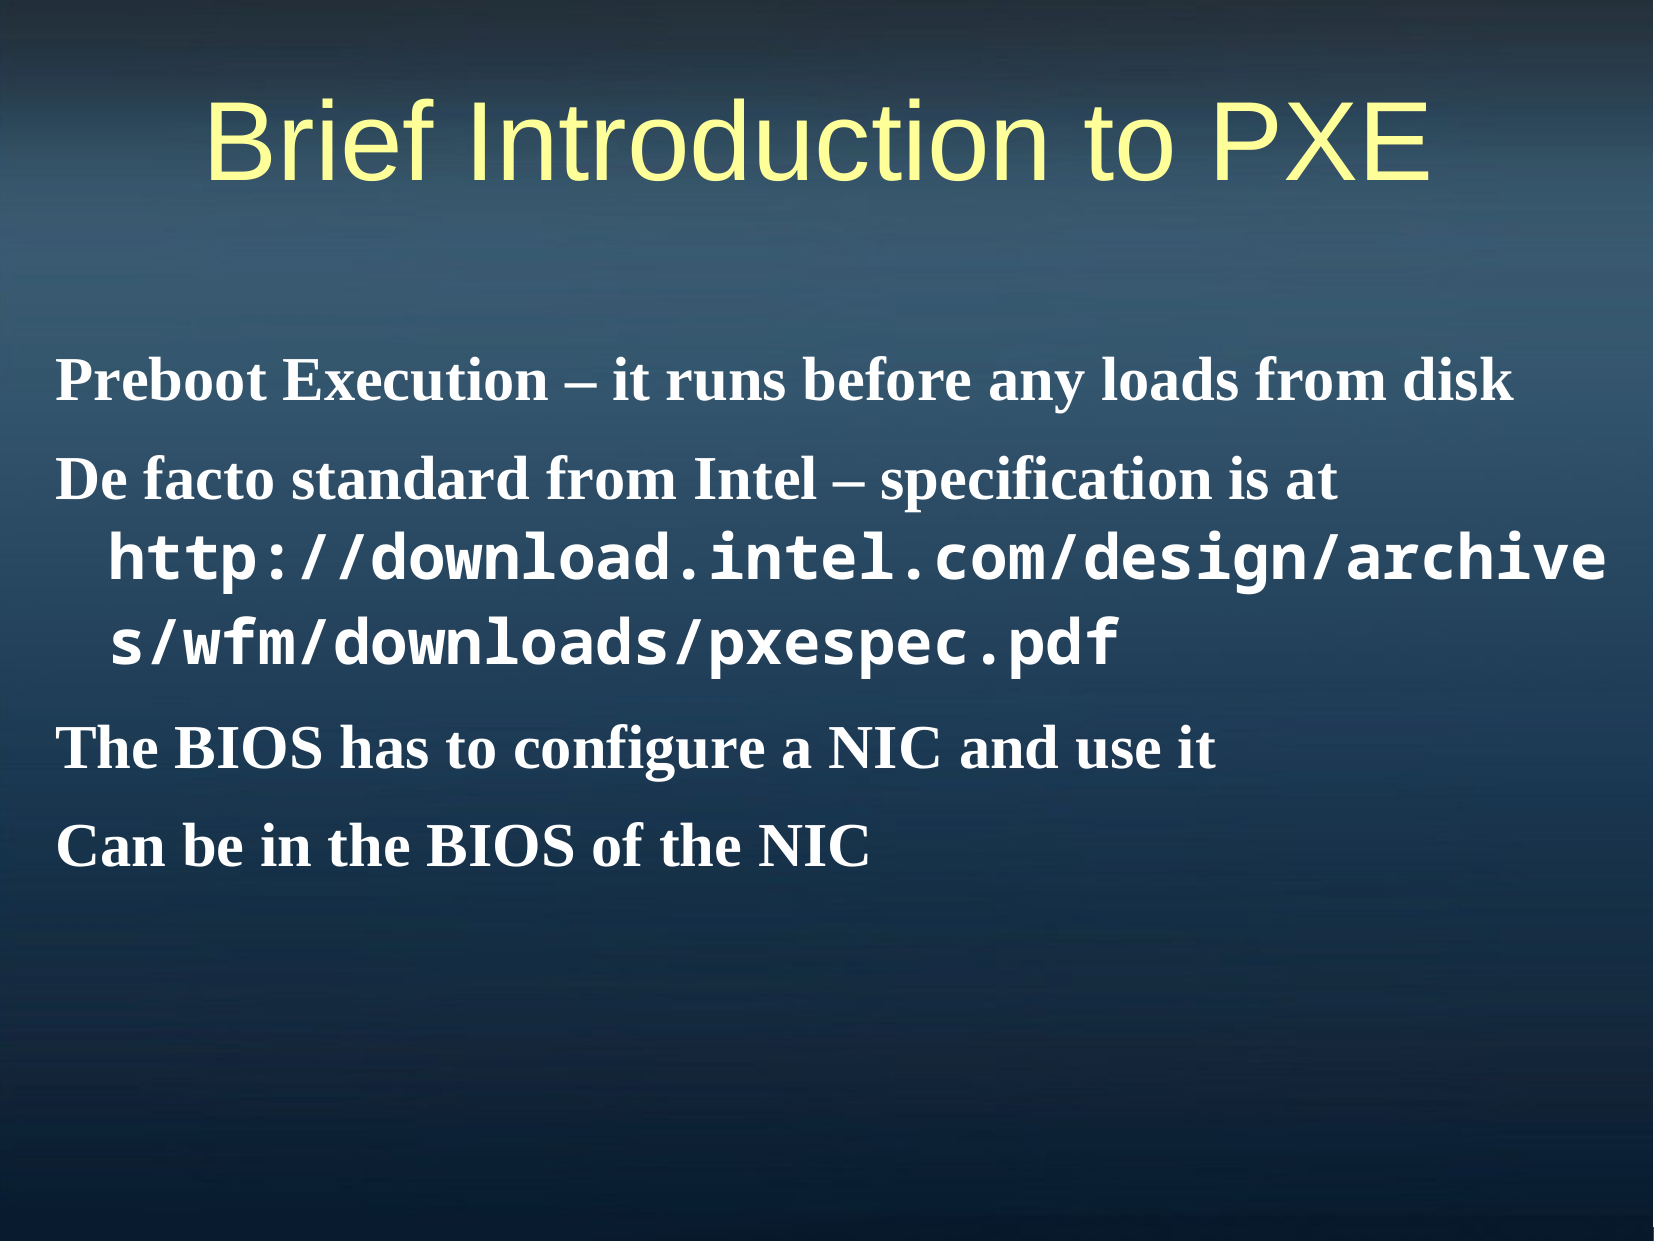

# Brief Introduction to PXE
Preboot Execution – it runs before any loads from disk
De facto standard from Intel – specification is at http://download.intel.com/design/archives/wfm/downloads/pxespec.pdf
The BIOS has to configure a NIC and use it
Can be in the BIOS of the NIC